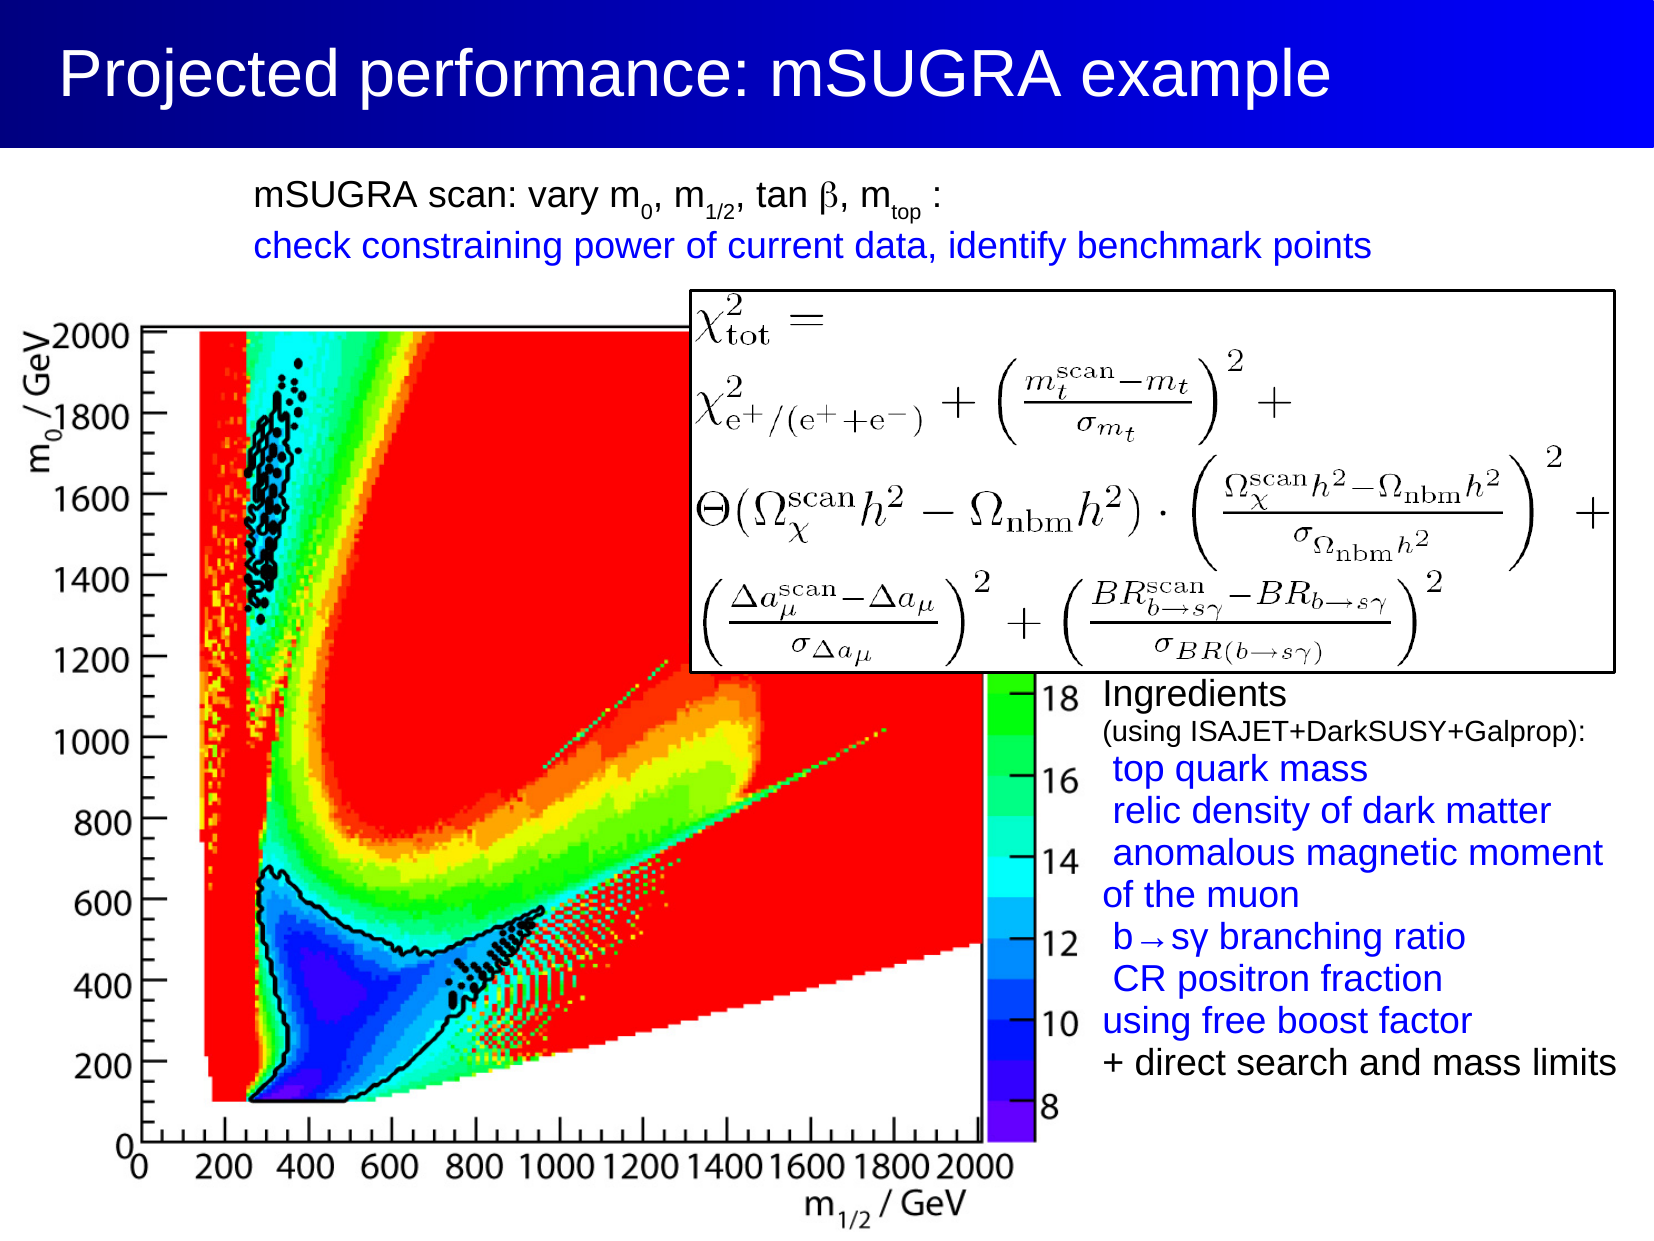

# Projected performance: mSUGRA example
mSUGRA scan: vary m0, m1/2, tan b, mtop :
check constraining power of current data, identify benchmark points
Ingredients
(using ISAJET+DarkSUSY+Galprop):
 top quark mass
 relic density of dark matter
 anomalous magnetic moment of the muon
 b→sγ branching ratio
 CR positron fraction
using free boost factor
+ direct search and mass limits